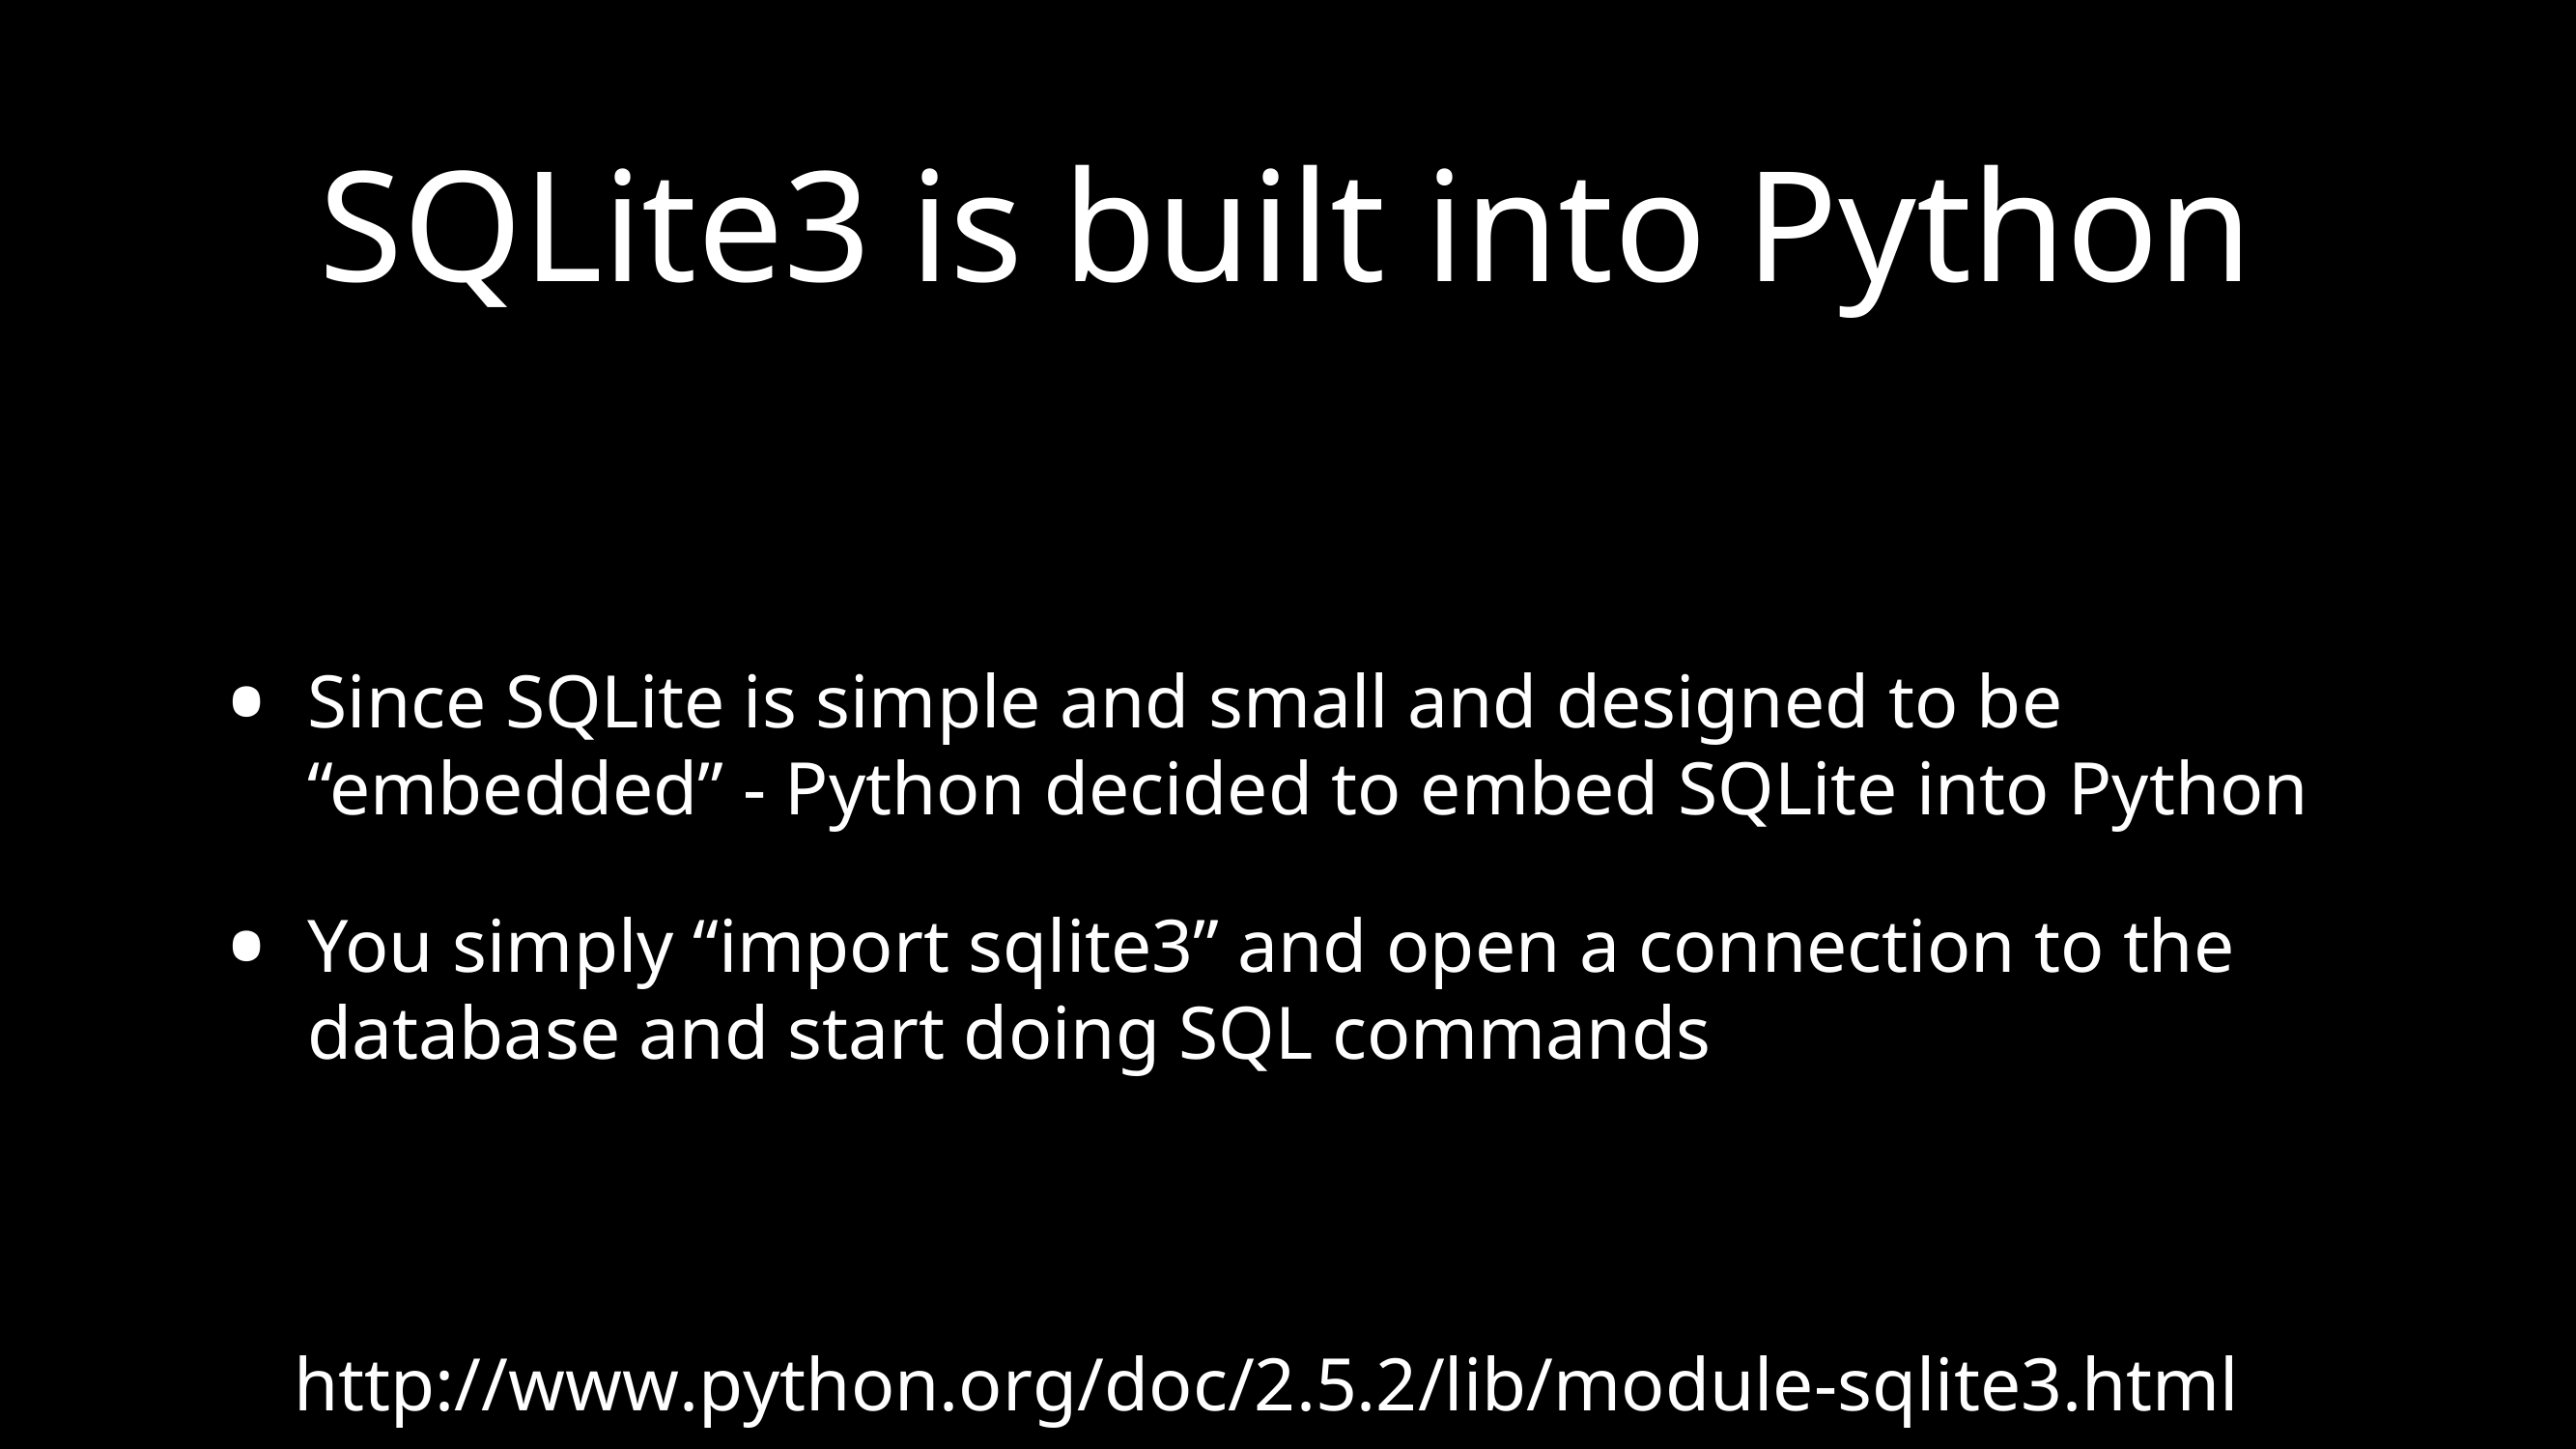

# SQLite3 is built into Python
Since SQLite is simple and small and designed to be “embedded” - Python decided to embed SQLite into Python
You simply “import sqlite3” and open a connection to the database and start doing SQL commands
http://www.python.org/doc/2.5.2/lib/module-sqlite3.html